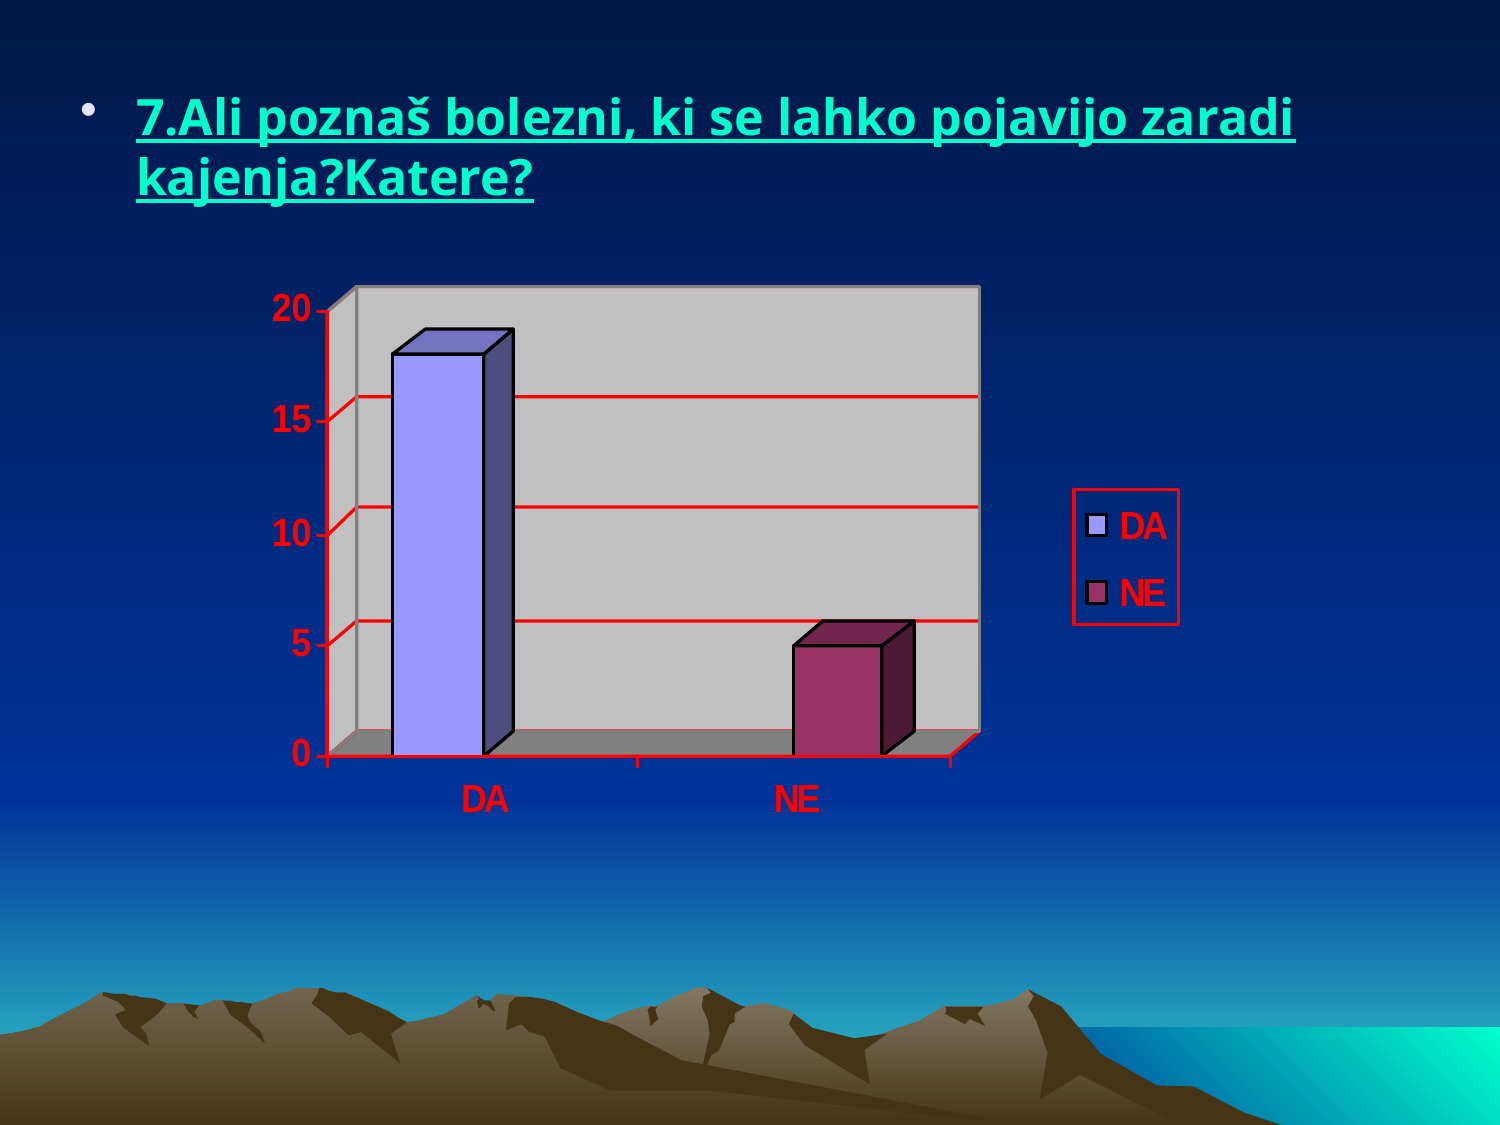

# 7.Ali poznaš bolezni, ki se lahko pojavijo zaradi kajenja?Katere?